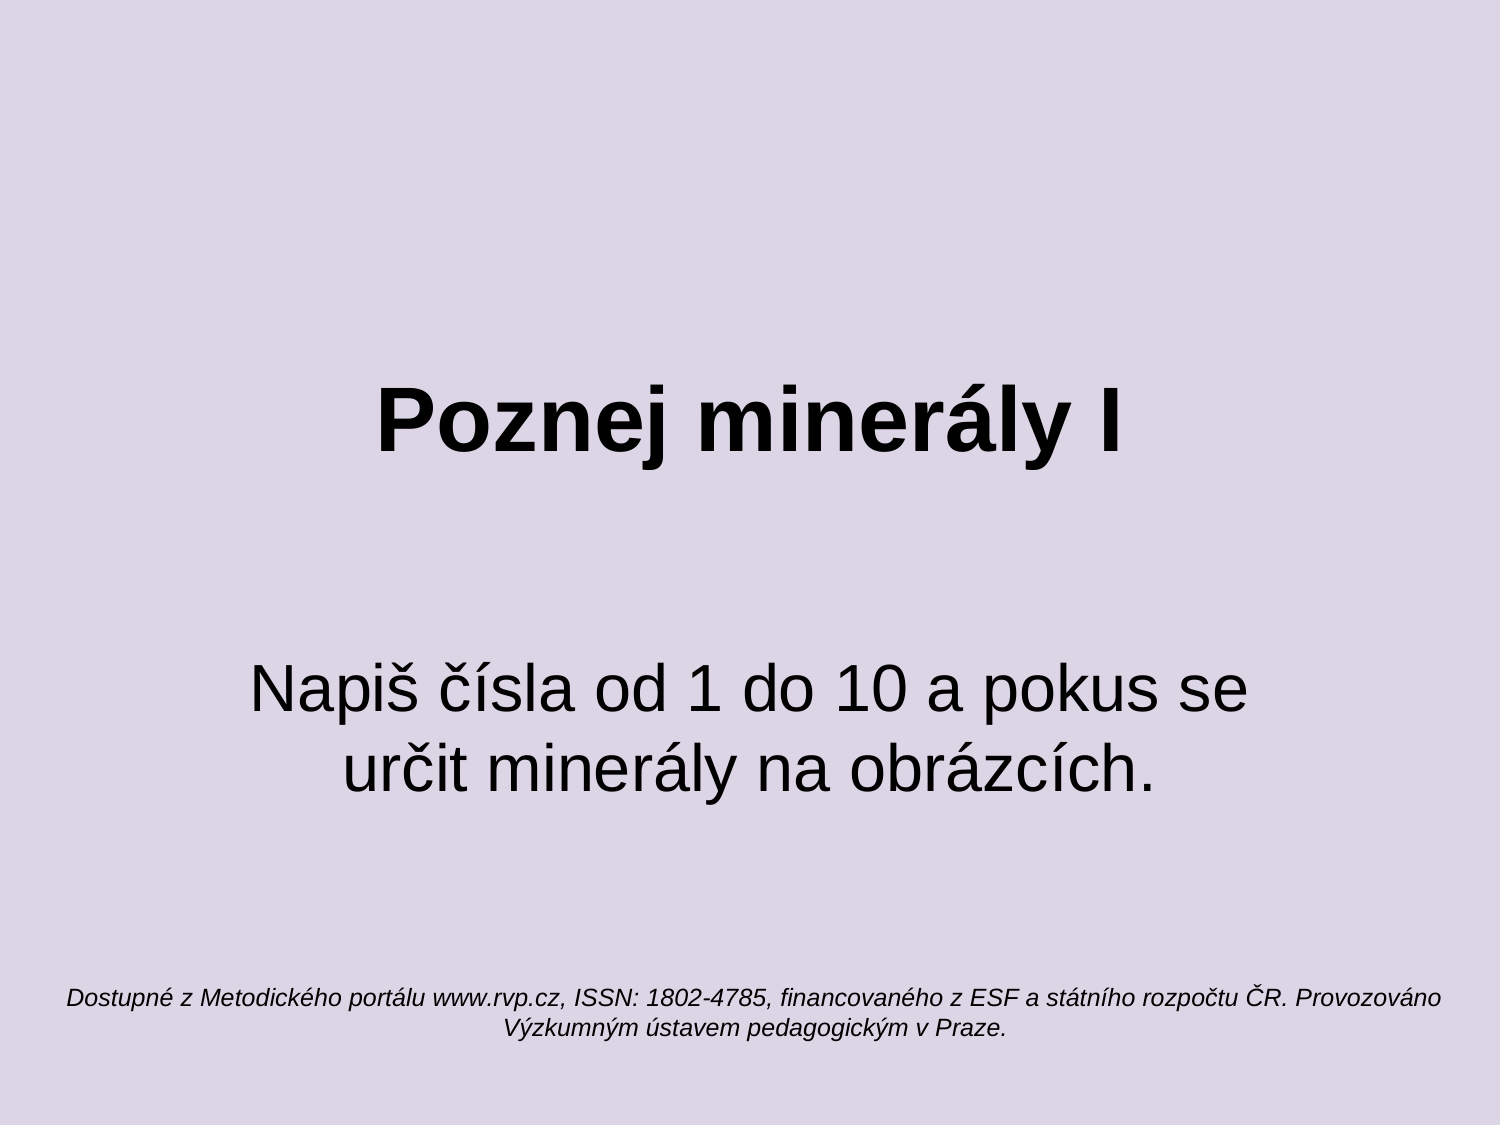

# Poznej minerály I
Napiš čísla od 1 do 10 a pokus se určit minerály na obrázcích.
Dostupné z Metodického portálu www.rvp.cz, ISSN: 1802-4785, financovaného z ESF a státního rozpočtu ČR. Provozováno Výzkumným ústavem pedagogickým v Praze.